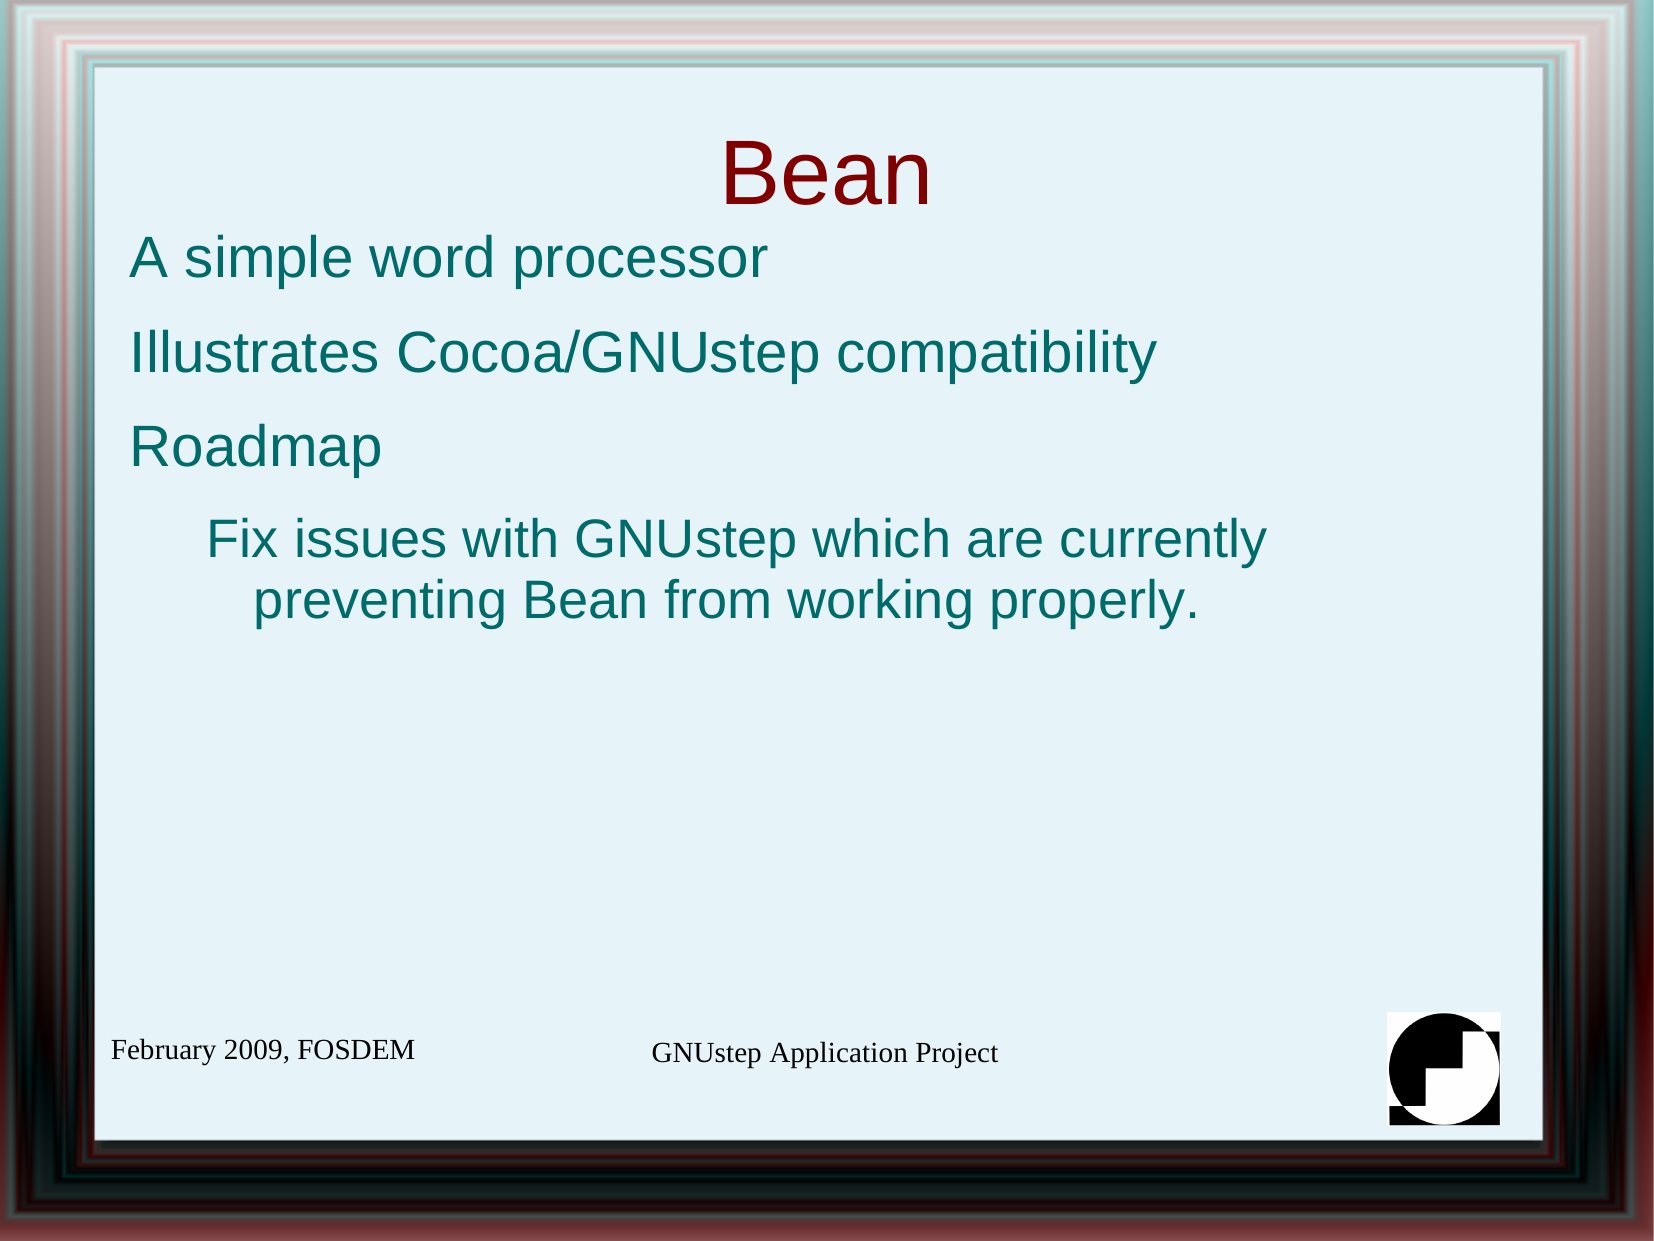

# Bean
A simple word processor
Illustrates Cocoa/GNUstep compatibility
Roadmap
Fix issues with GNUstep which are currently preventing Bean from working properly.